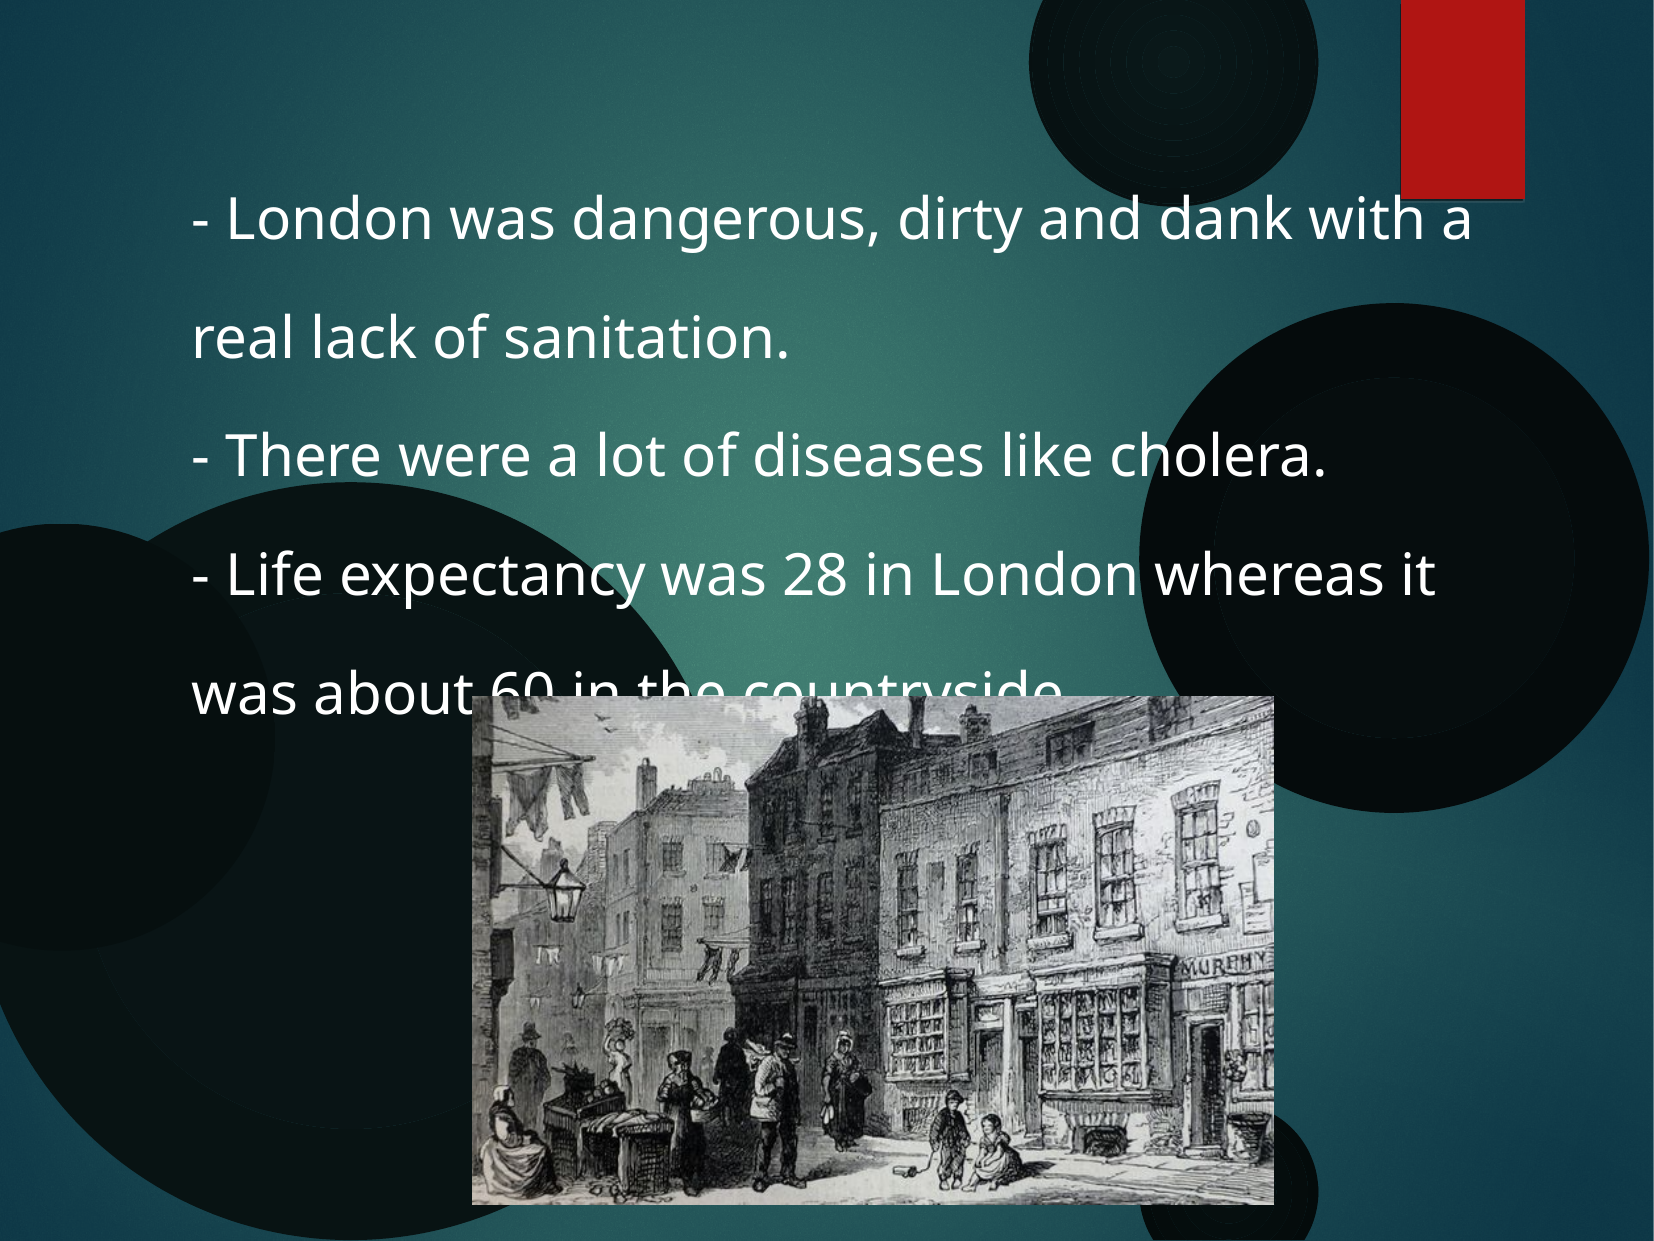

- London was dangerous, dirty and dank with a
real lack of sanitation.
- There were a lot of diseases like cholera.
- Life expectancy was 28 in London whereas it
was about 60 in the countryside.